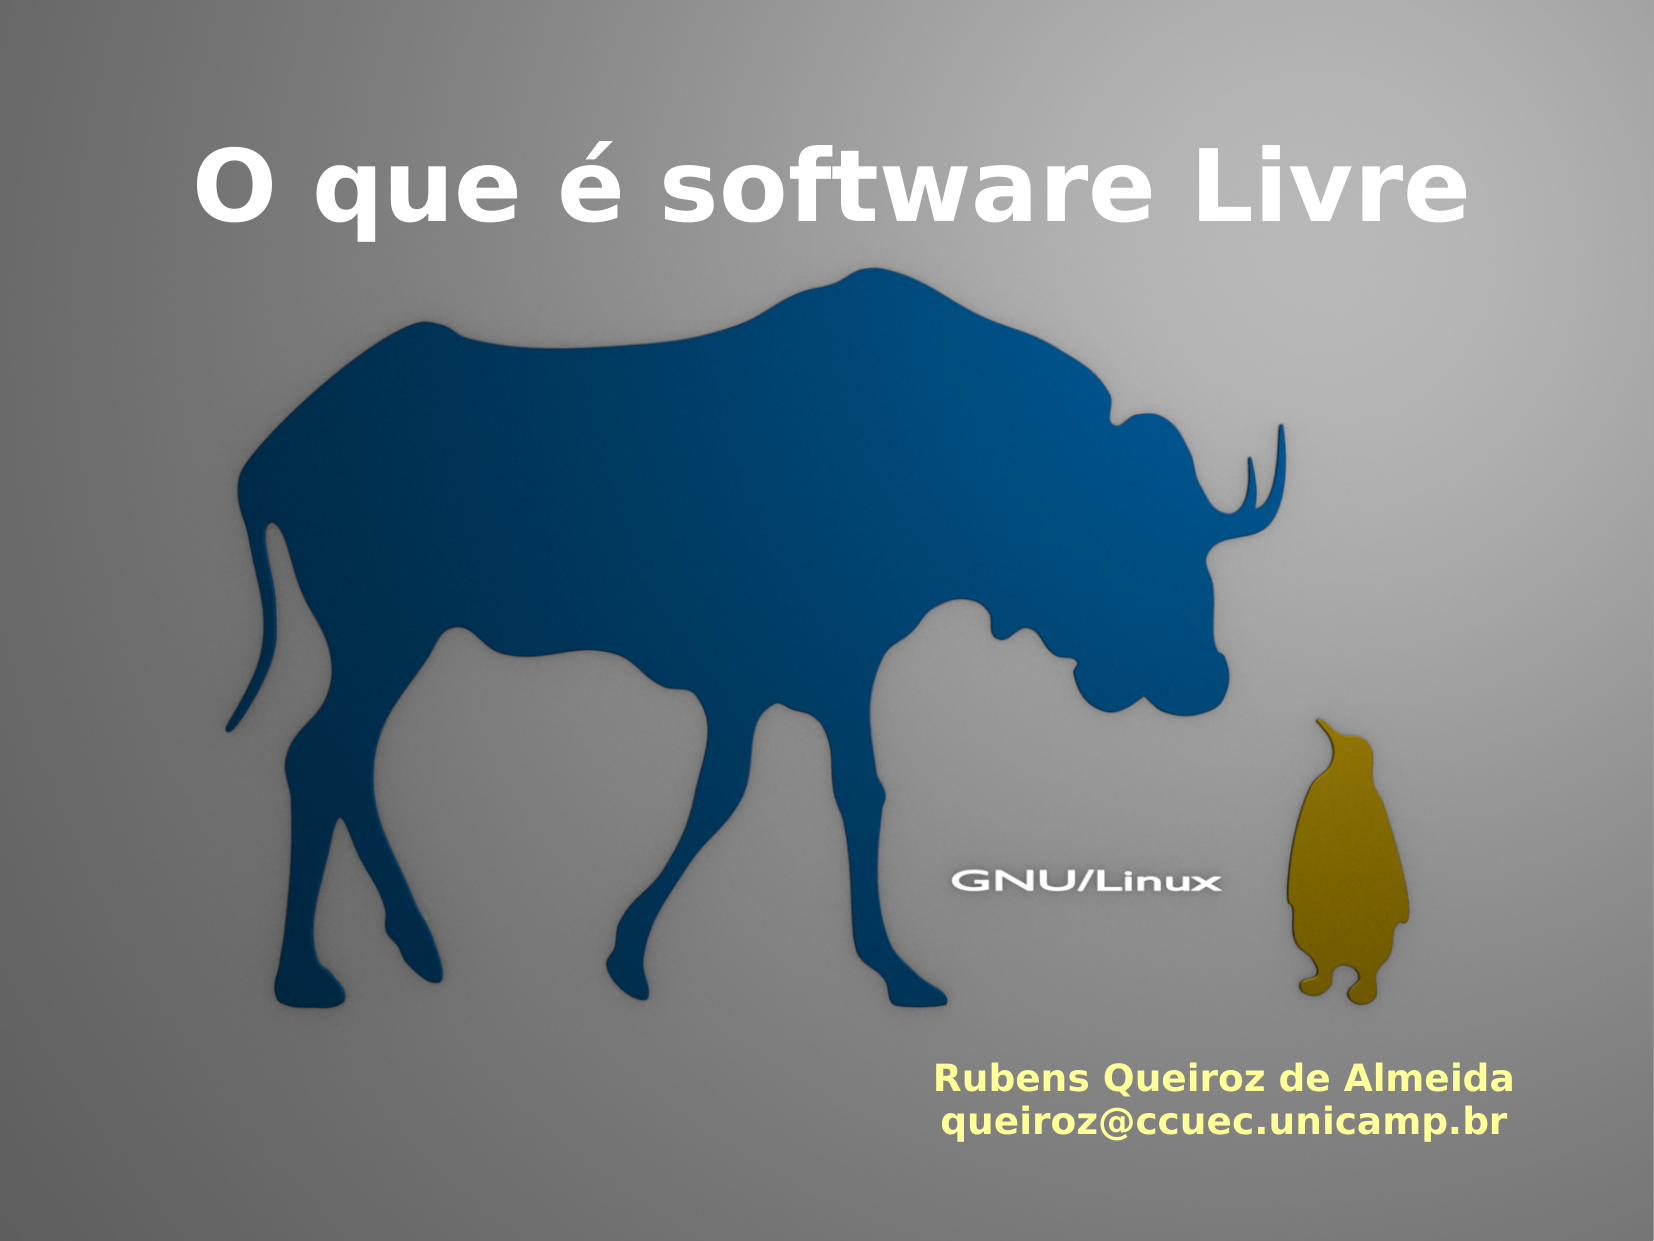

O que é software Livre
Rubens Queiroz de Almeida
queiroz@ccuec.unicamp.br